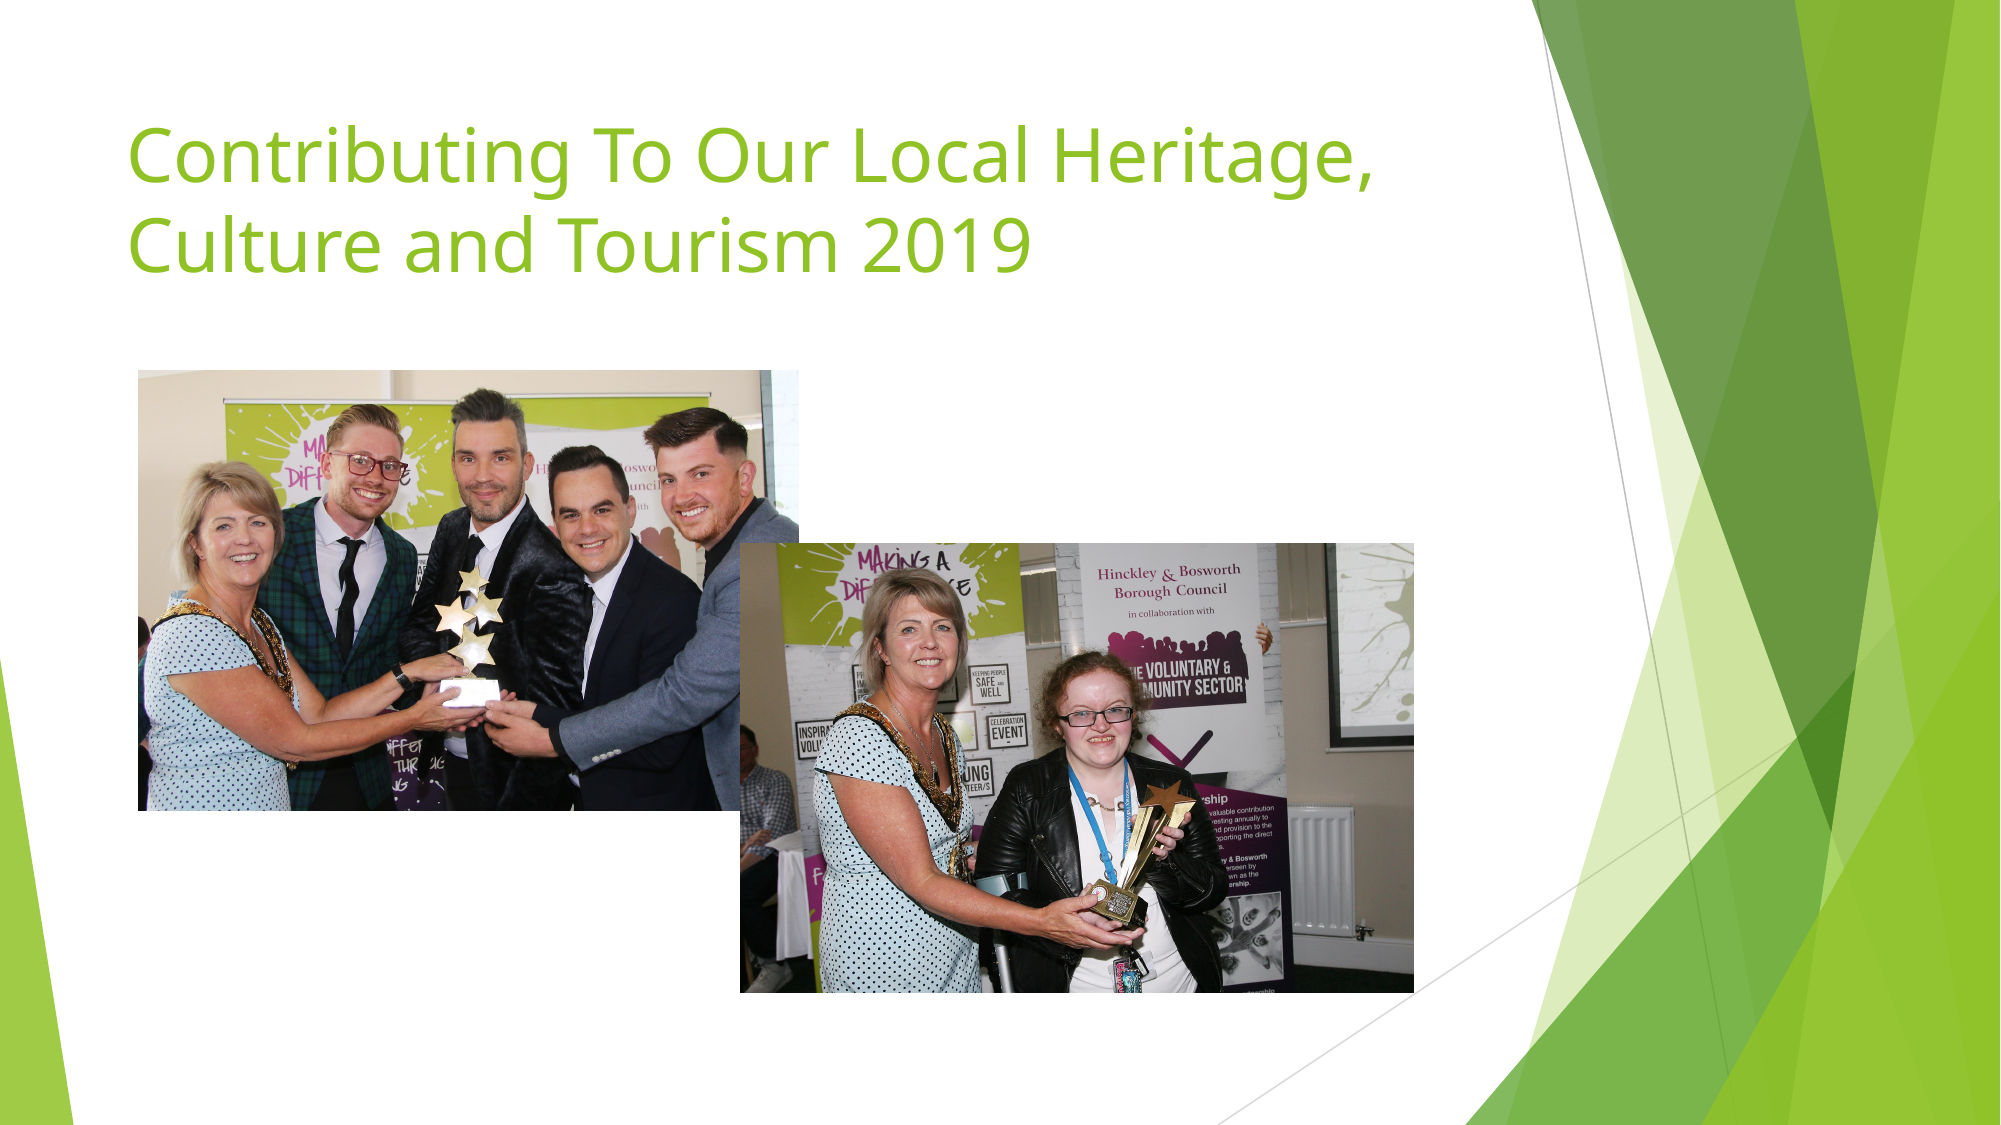

# Contributing To Our Local Heritage, Culture and Tourism 2019